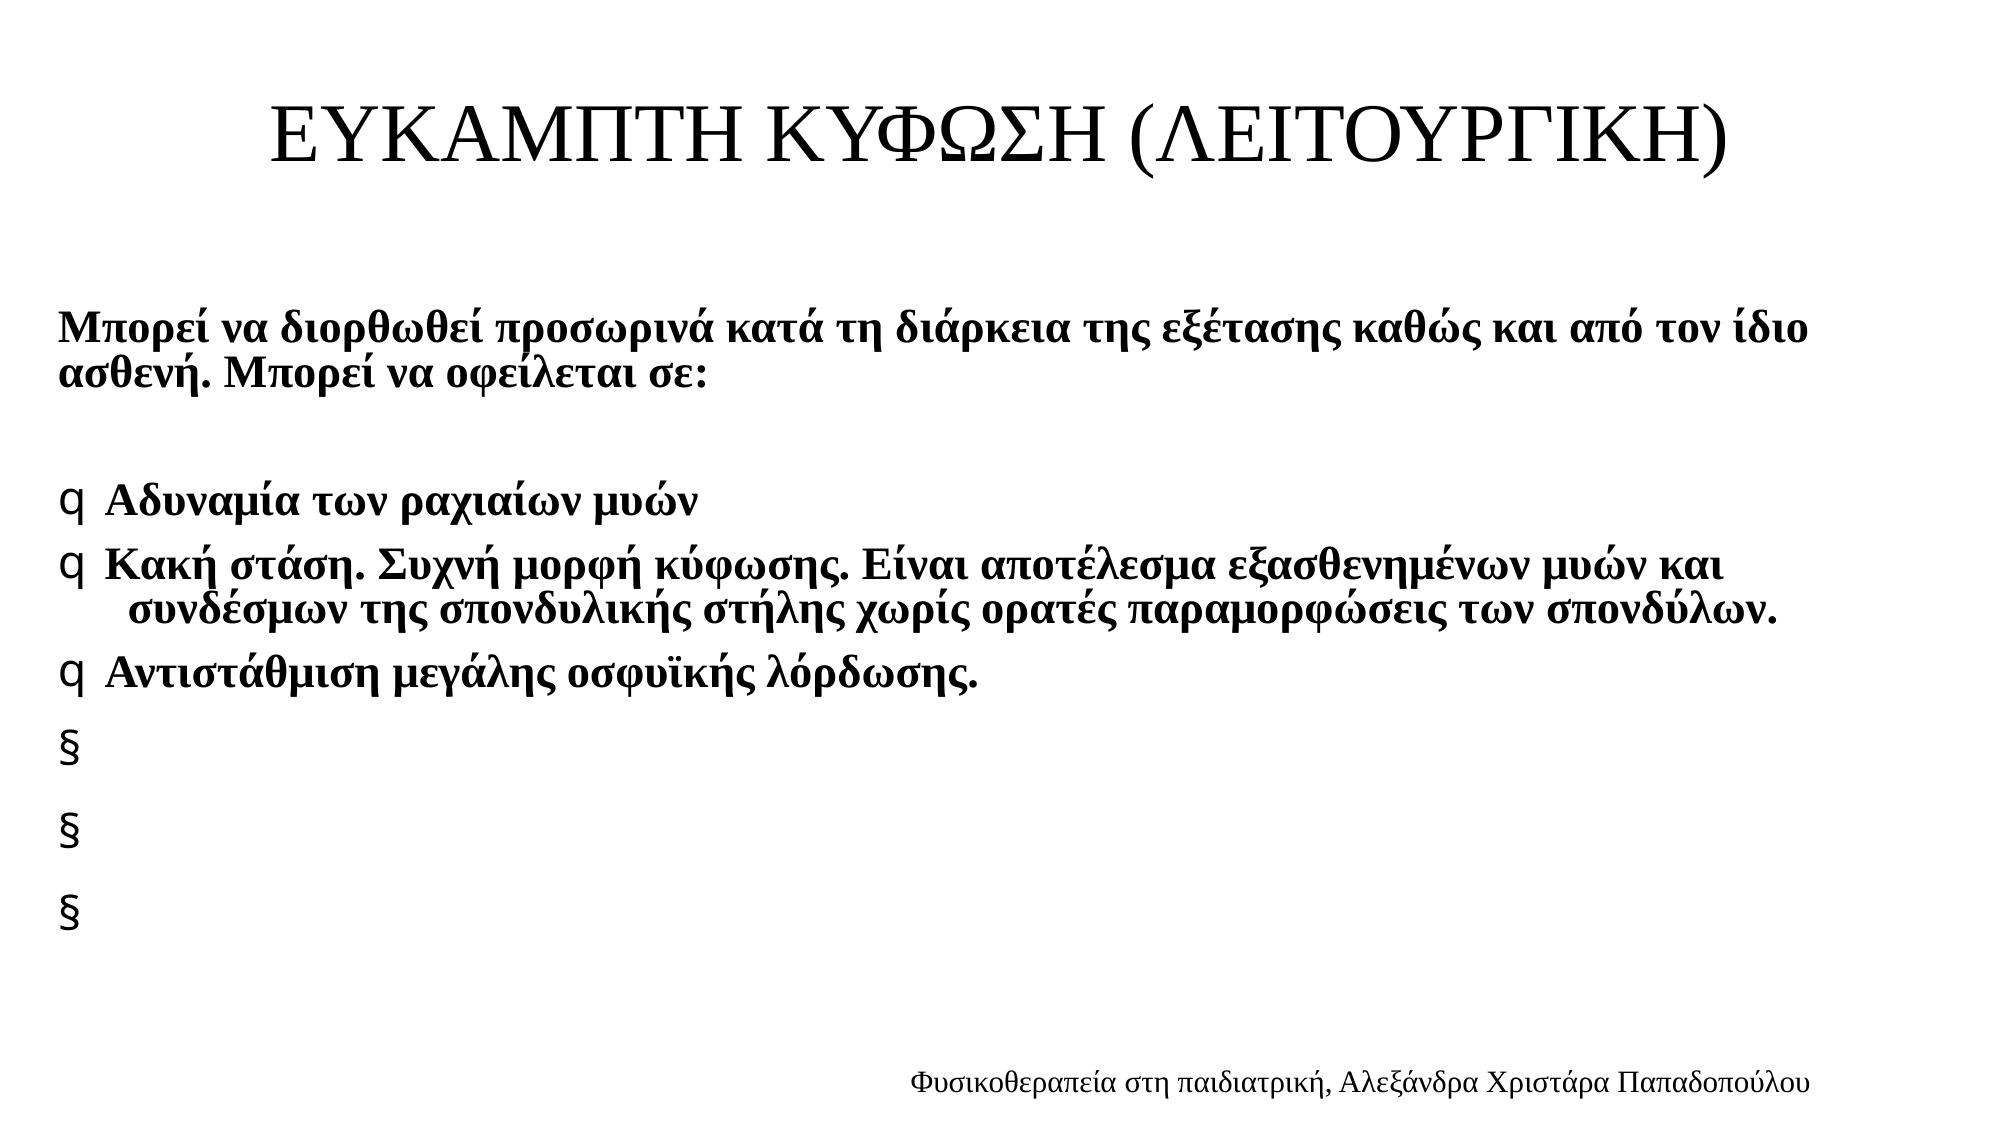

# ΕΥΚΑΜΠΤΗ ΚΥΦΩΣΗ (ΛΕΙΤΟΥΡΓΙΚΗ)
Μπορεί να διορθωθεί προσωρινά κατά τη διάρκεια της εξέτασης καθώς και από τον ίδιο ασθενή. Μπορεί να οφείλεται σε:
 Αδυναμία των ραχιαίων μυών
 Κακή στάση. Συχνή μορφή κύφωσης. Είναι αποτέλεσμα εξασθενημένων μυών και συνδέσμων της σπονδυλικής στήλης χωρίς ορατές παραμορφώσεις των σπονδύλων.
 Αντιστάθμιση μεγάλης οσφυϊκής λόρδωσης.
Φυσικοθεραπεία στη παιδιατρική, Αλεξάνδρα Χριστάρα Παπαδοπούλου